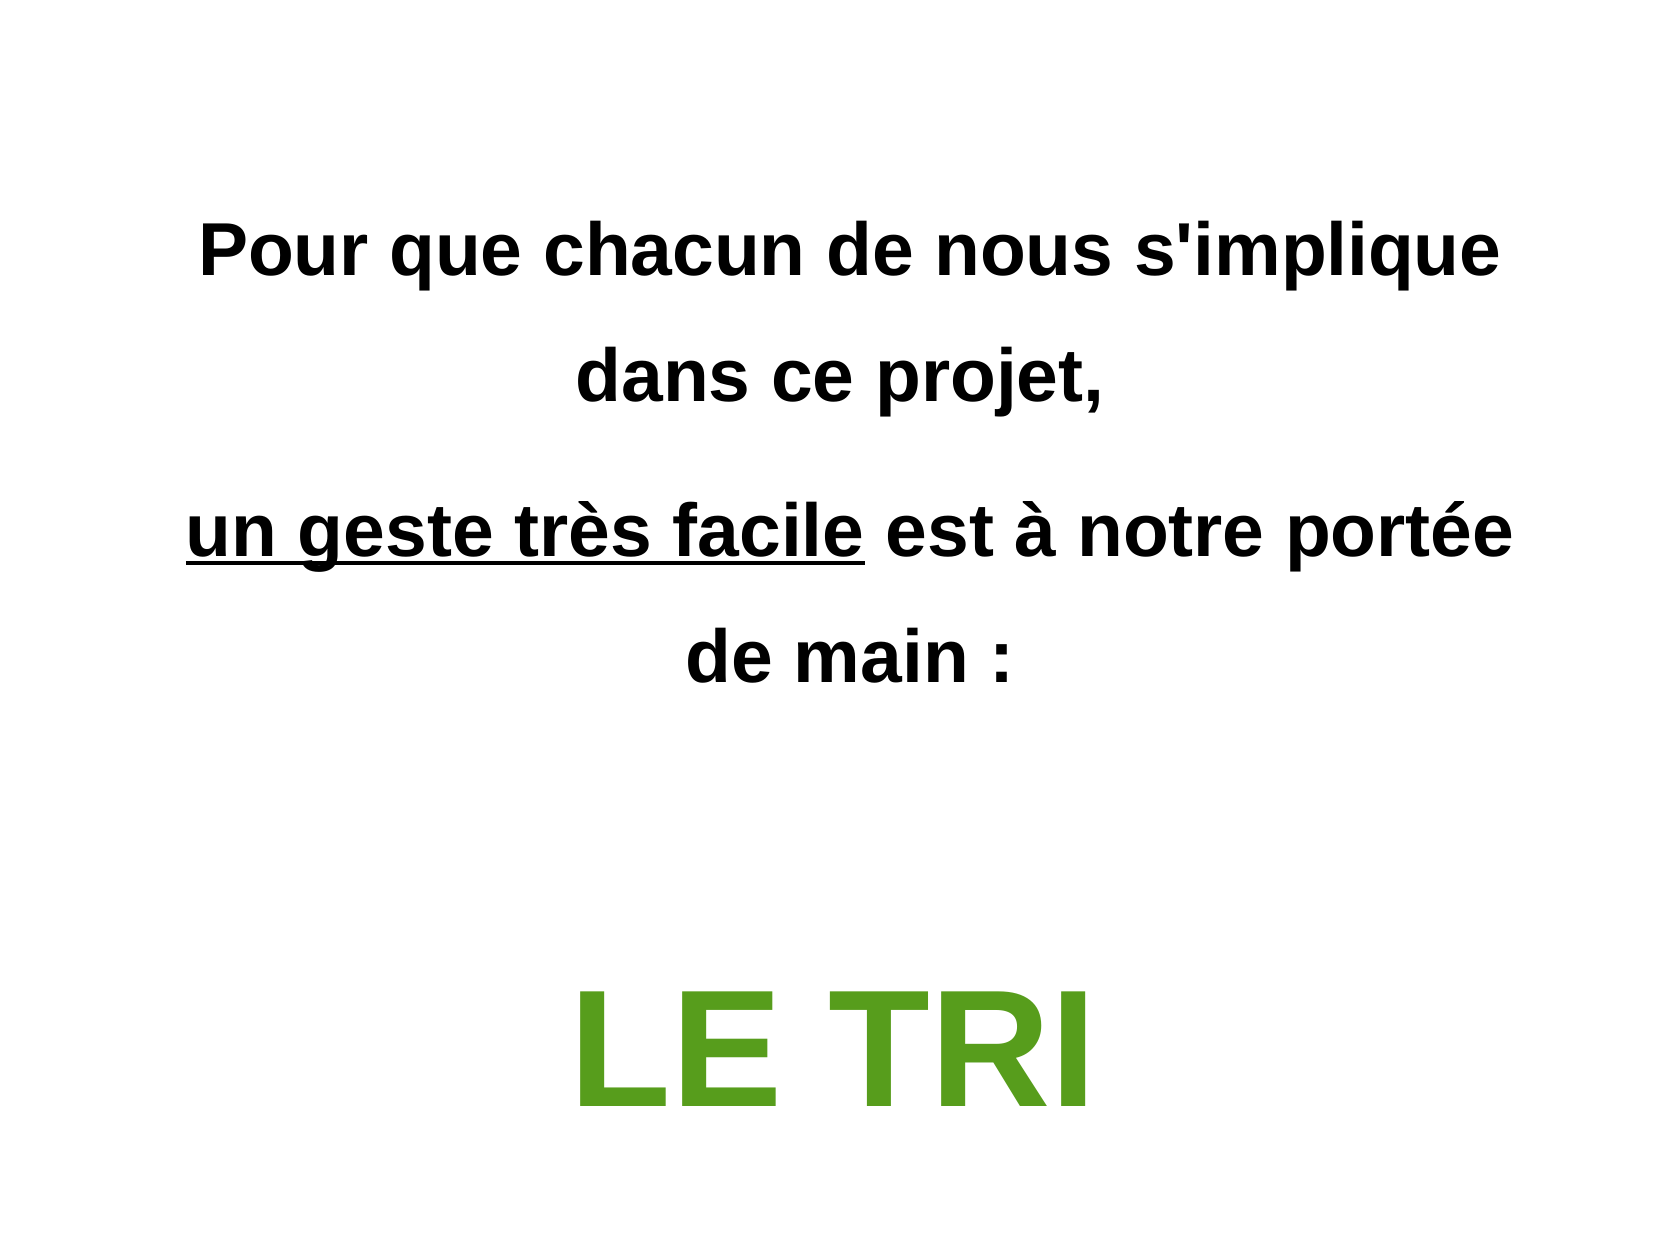

# Pour que chacun de nous s'implique dans ce projet,
un geste très facile est à notre portée de main :
LE TRI